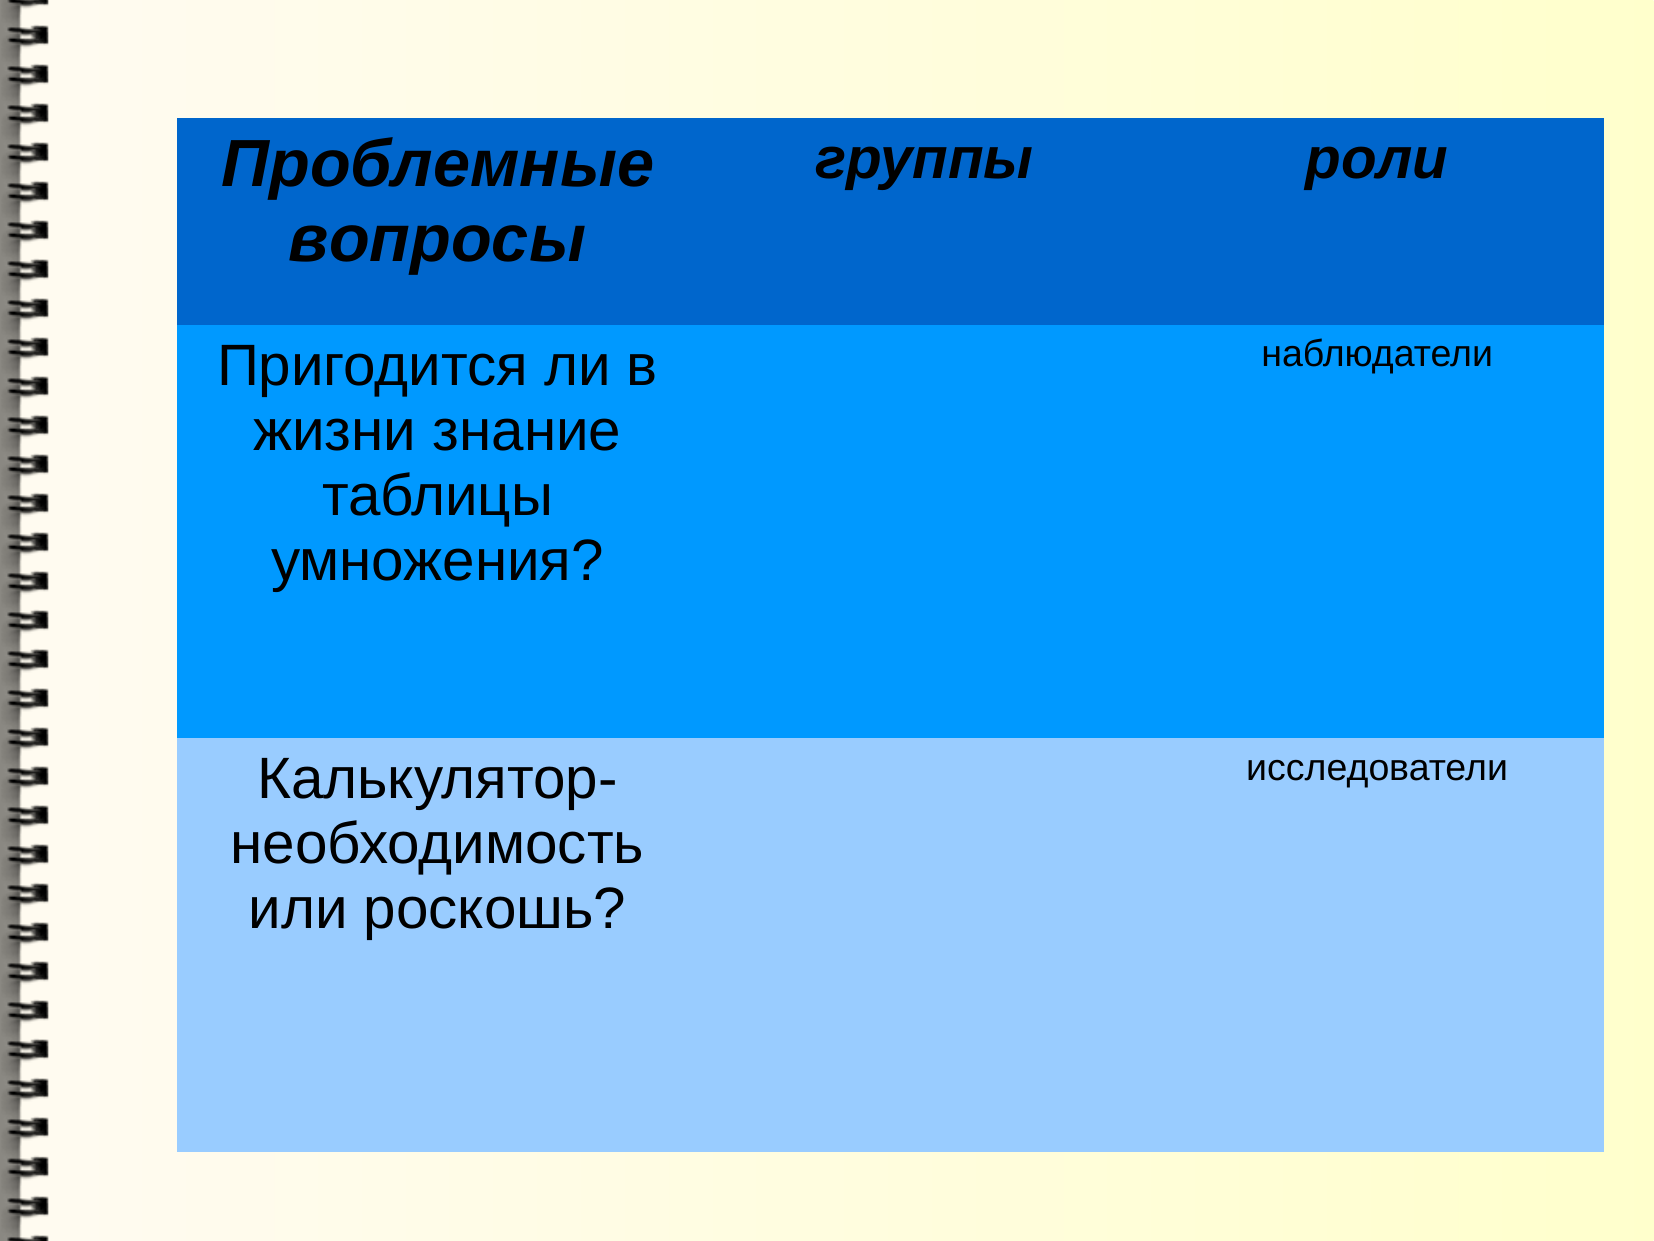

#
| Проблемные вопросы | группы | роли |
| --- | --- | --- |
| Пригодится ли в жизни знание таблицы умножения? | | наблюдатели |
| Калькулятор-необходимость или роскошь? | | исследователи |